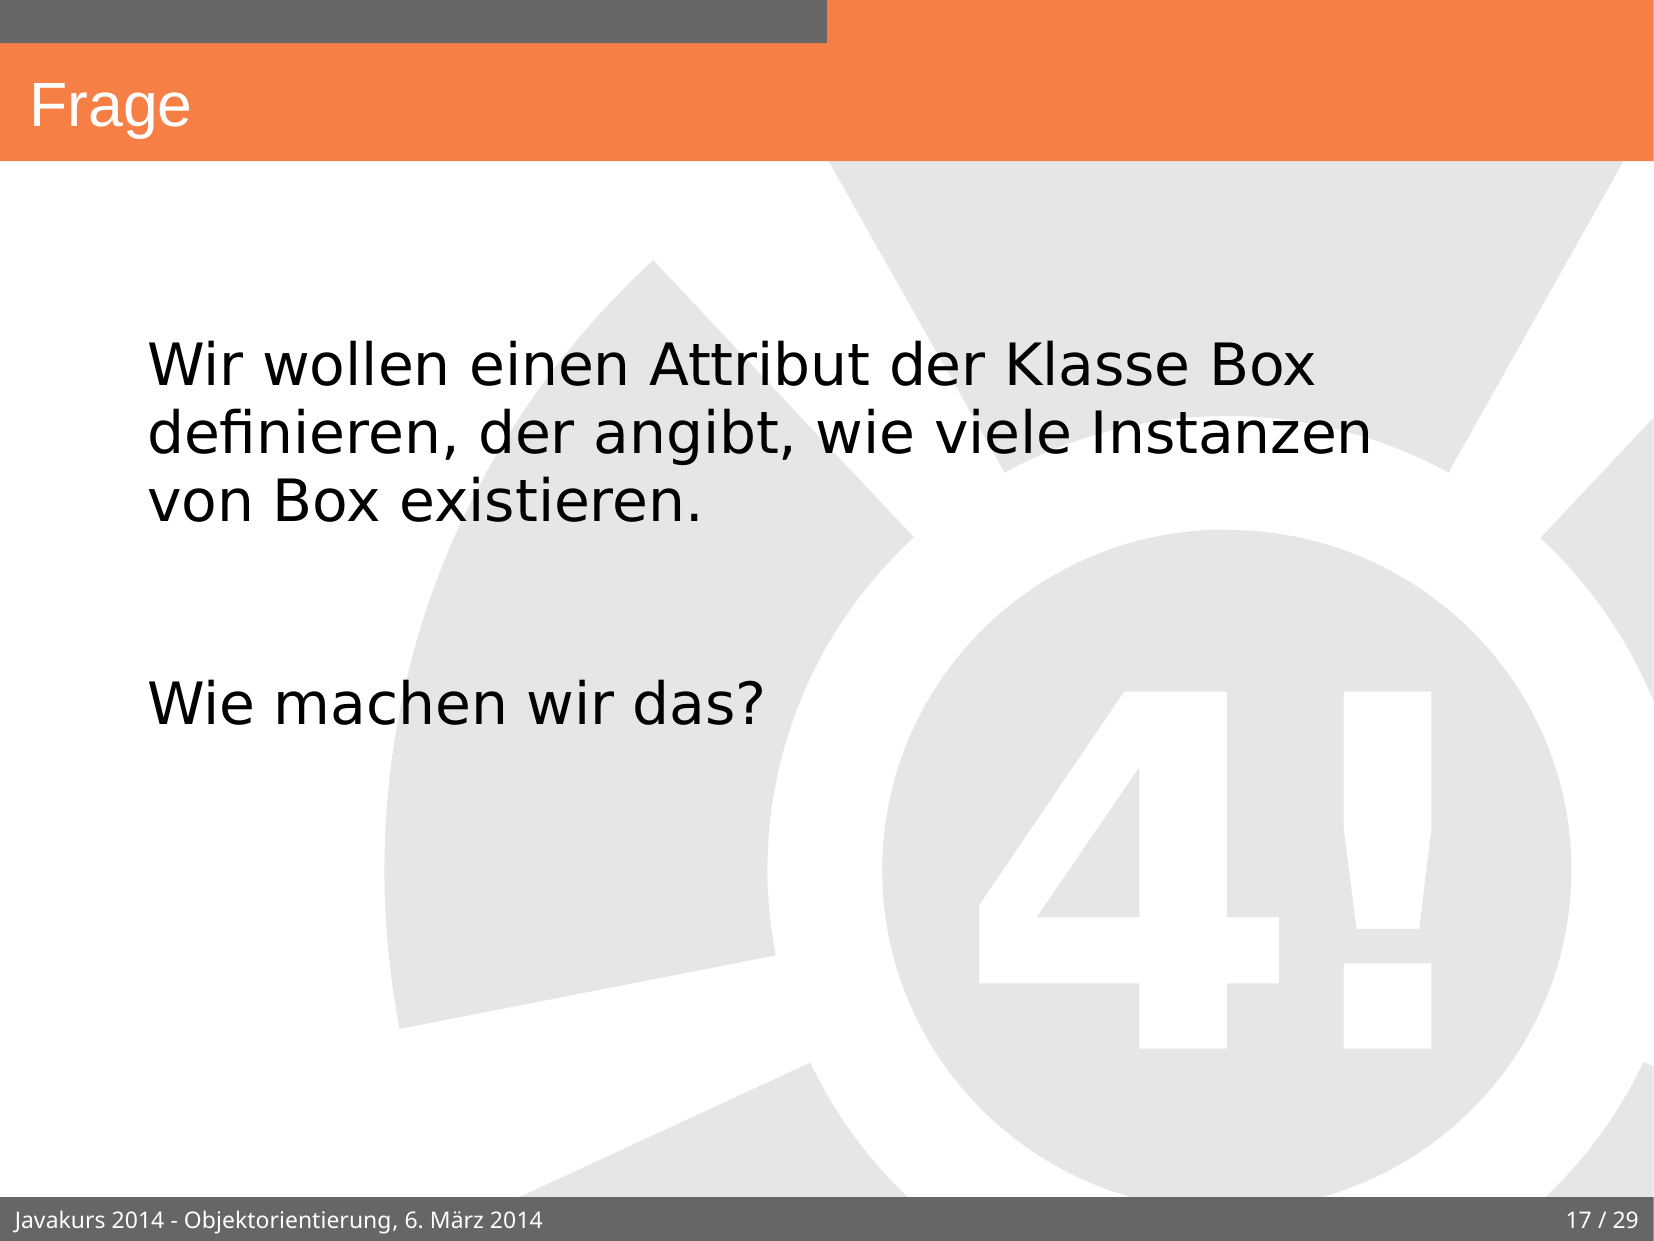

# Frage
Wir wollen einen Attribut der Klasse Box definieren, der angibt, wie viele Instanzen von Box existieren.
Wie machen wir das?